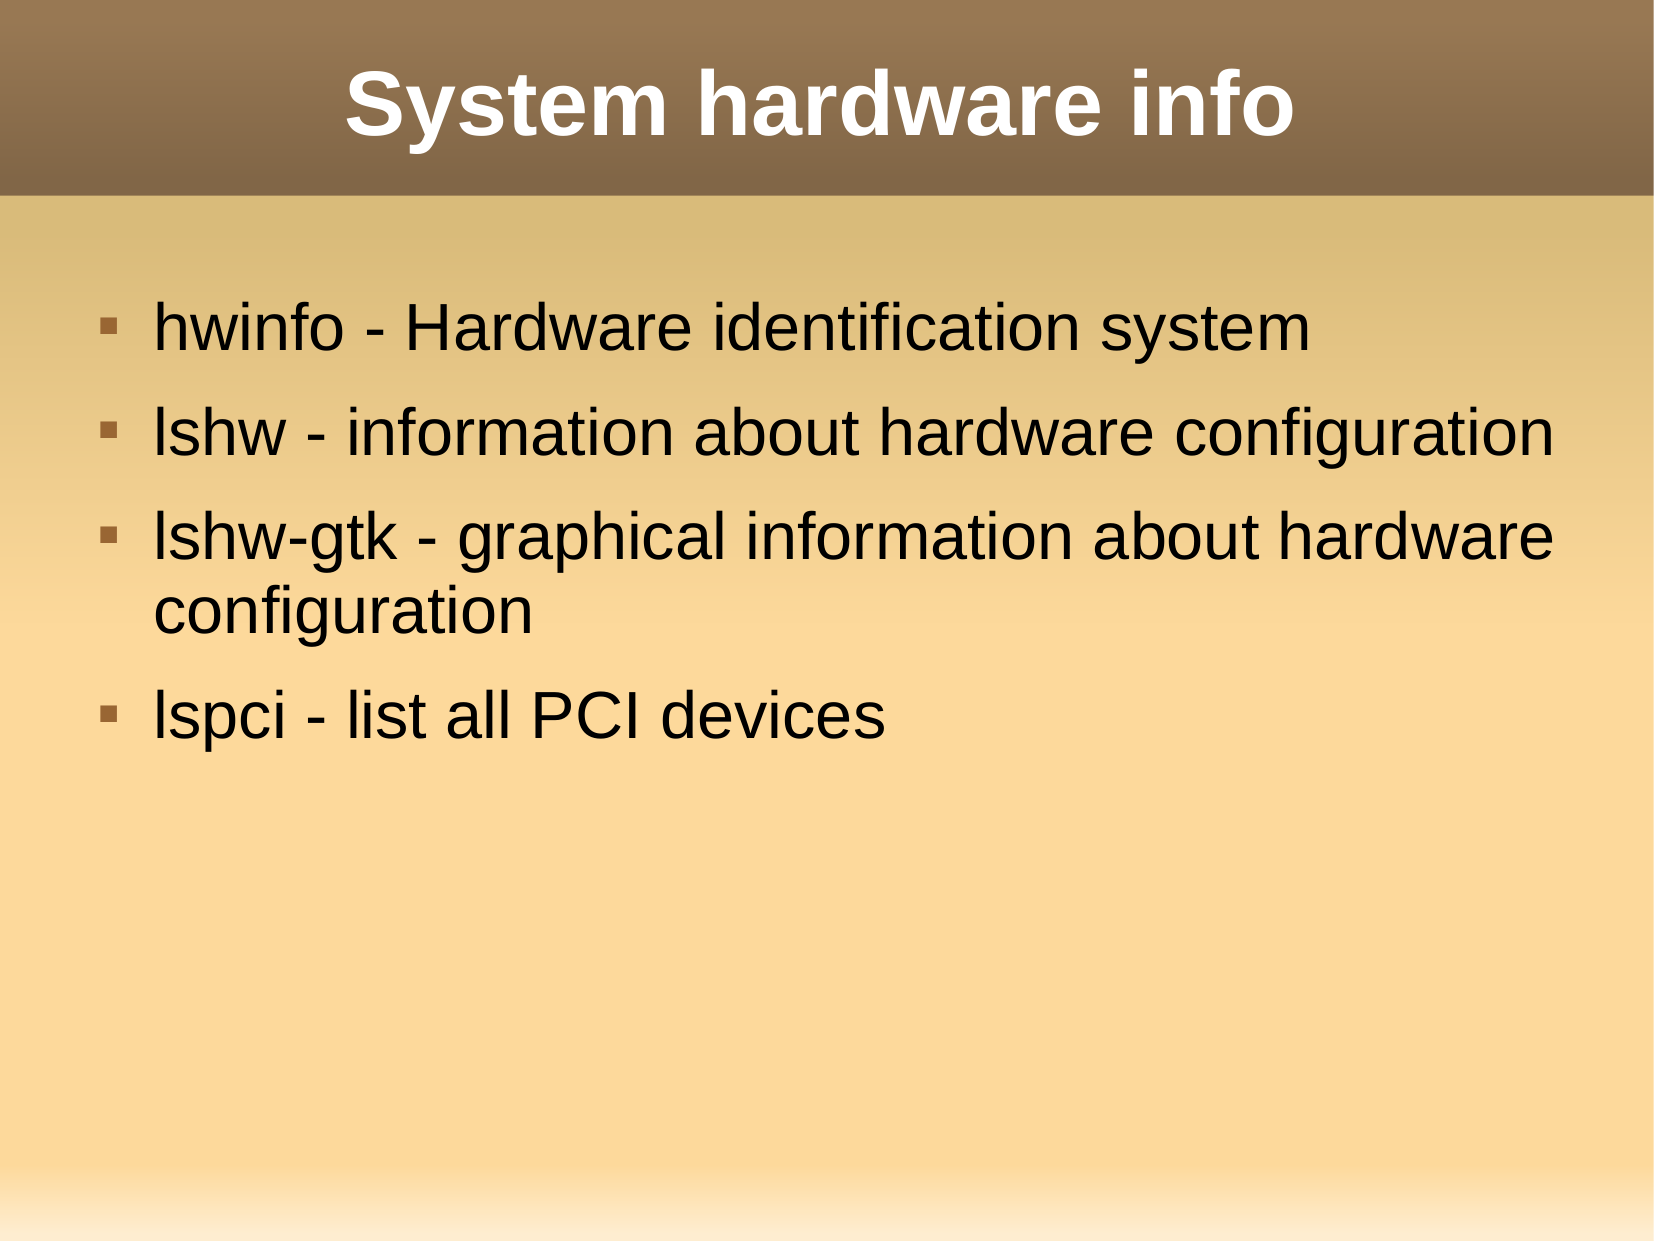

# System hardware info
hwinfo - Hardware identification system
lshw - information about hardware configuration
lshw-gtk - graphical information about hardware configuration
lspci - list all PCI devices